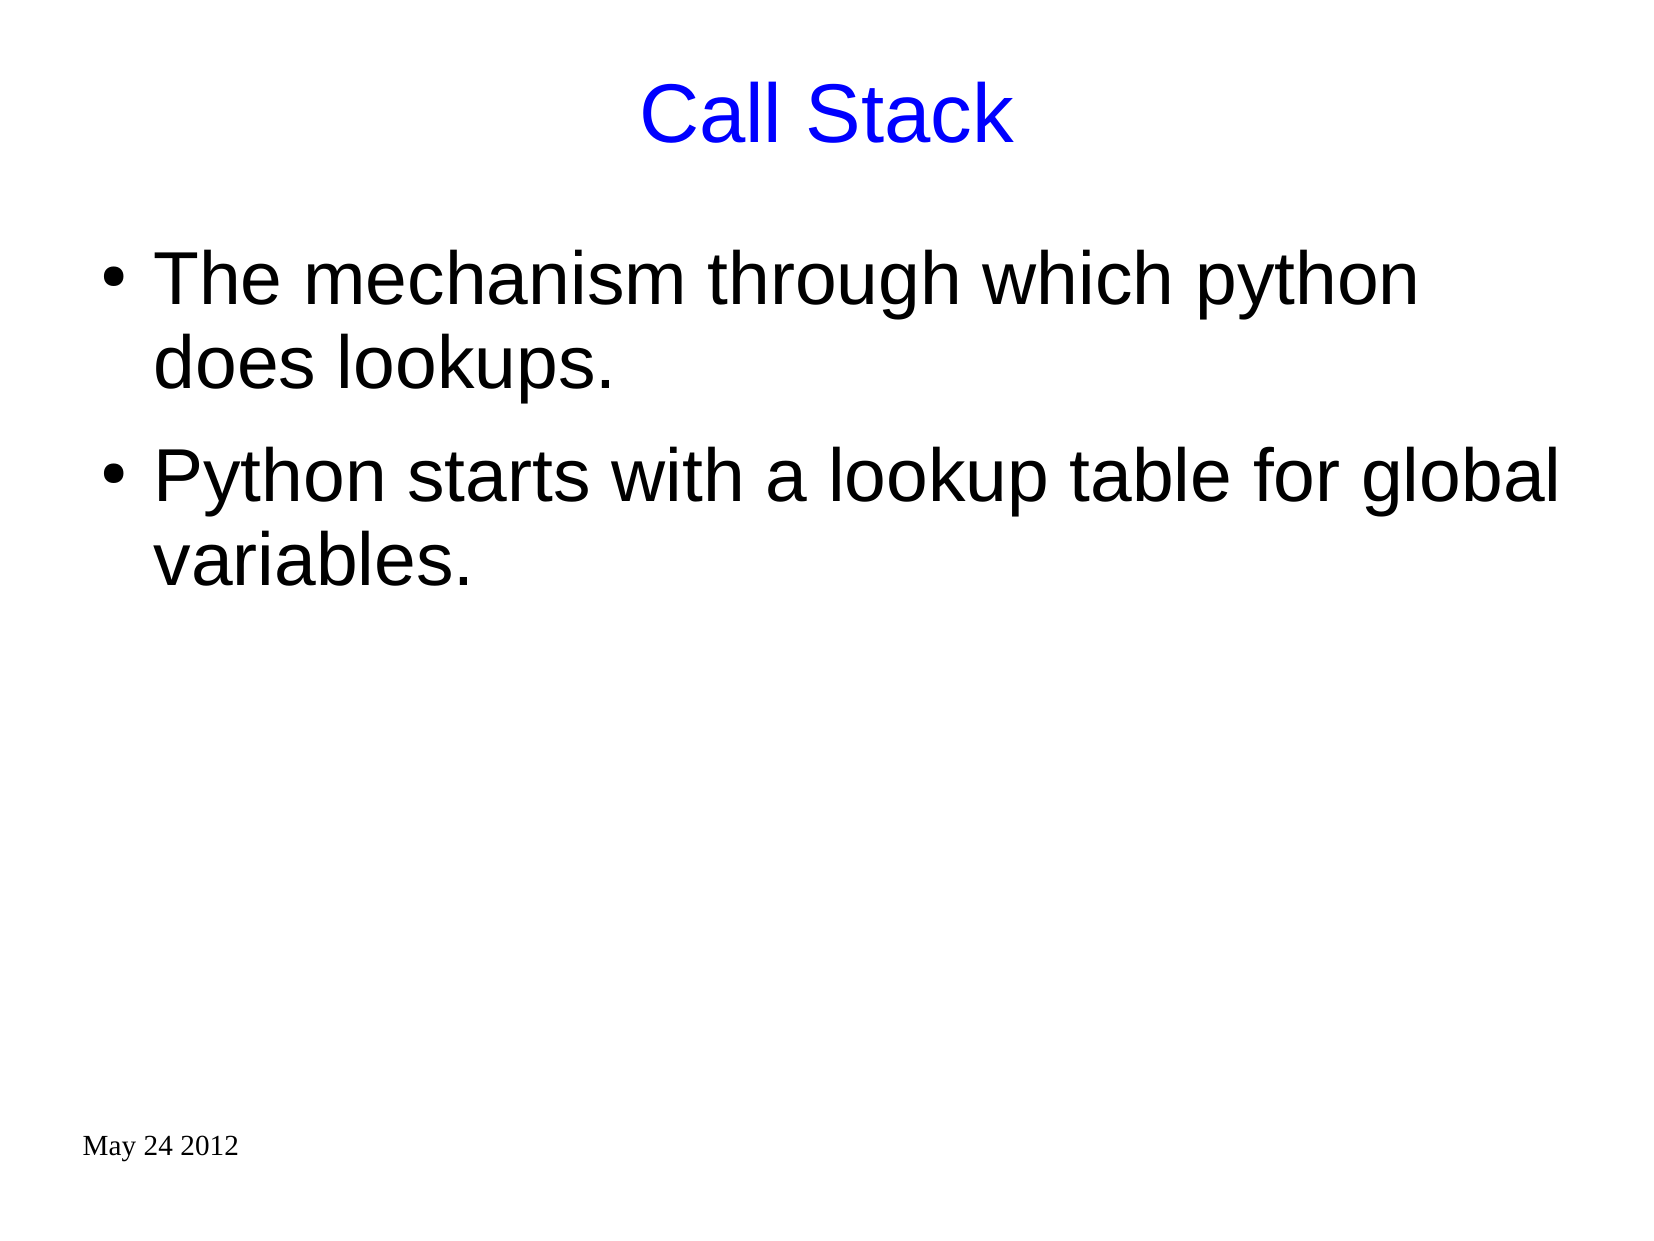

# Call Stack
The mechanism through which python does lookups.
Python starts with a lookup table for global variables.
May 24 2012